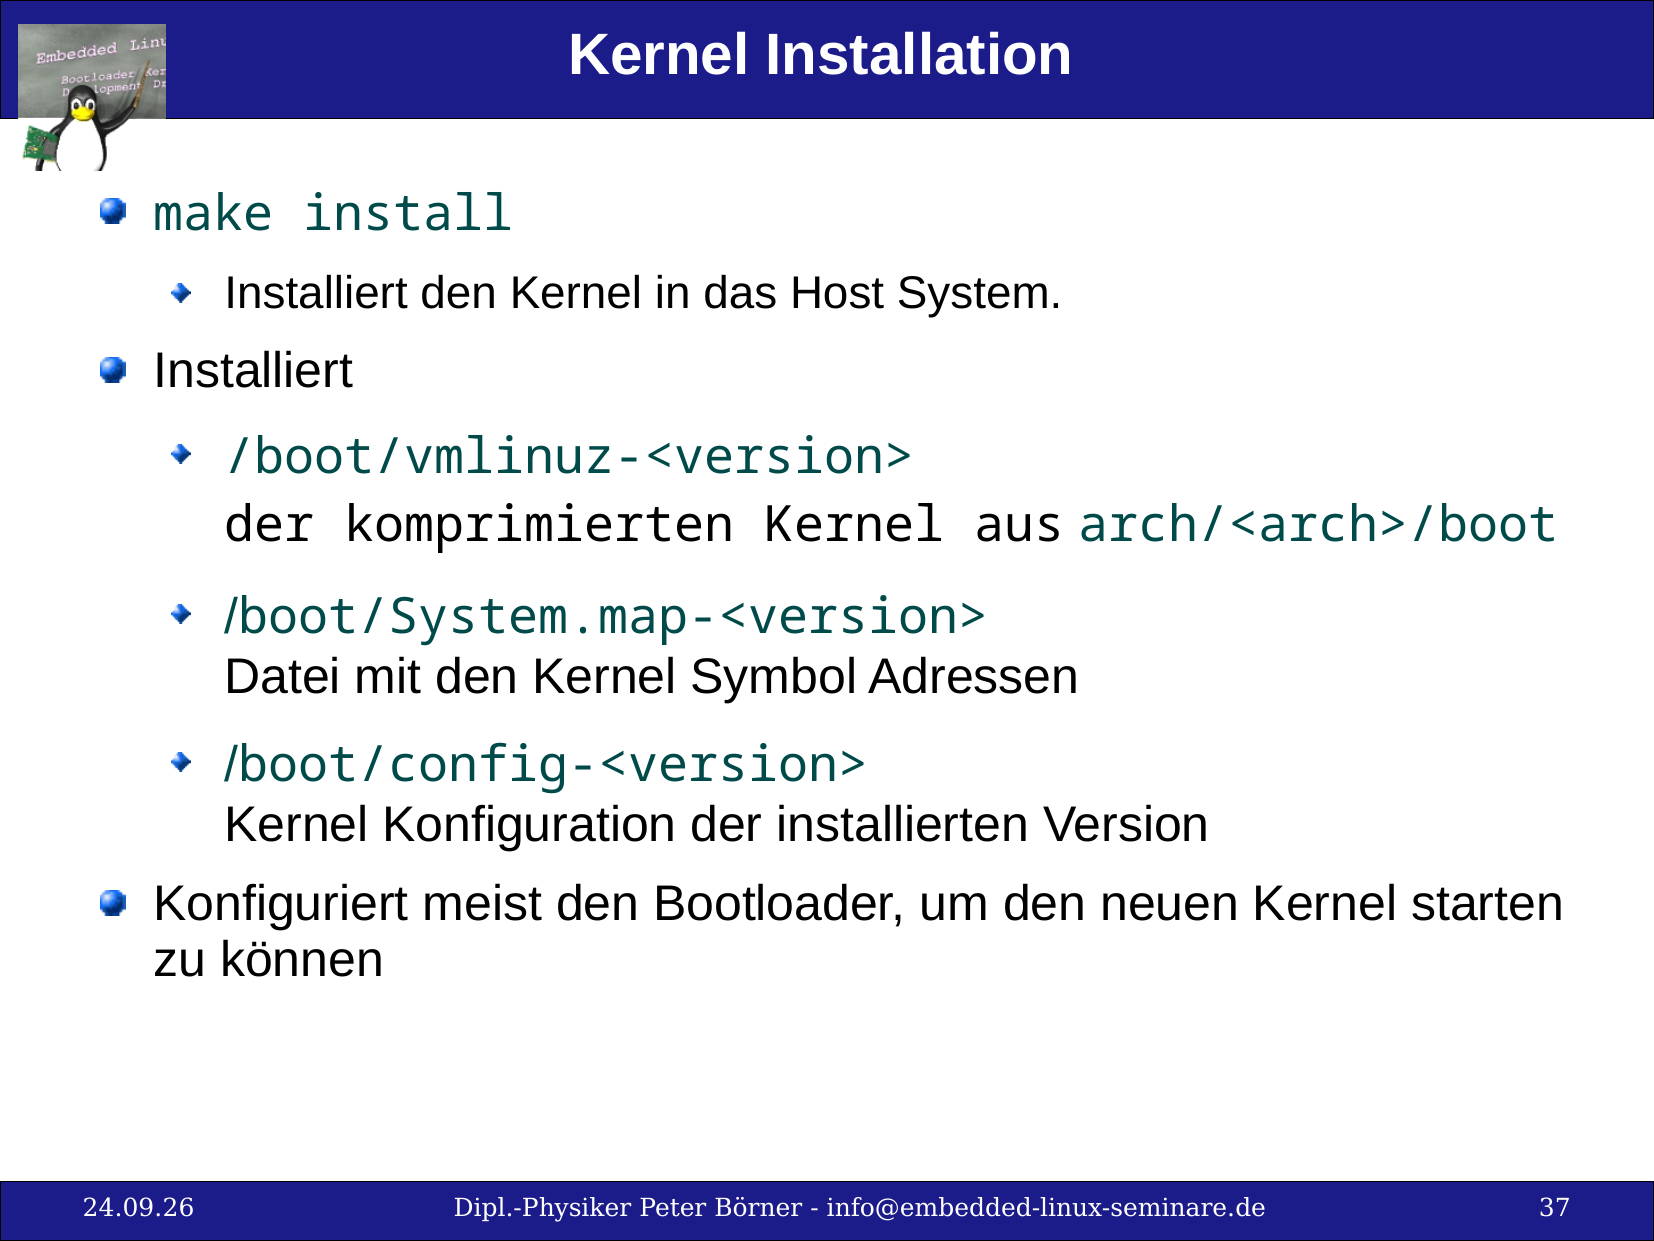

# Kernel Installation
make install
Installiert den Kernel in das Host System.
Installiert
/boot/vmlinuz-<version>
der komprimierten Kernel aus arch/<arch>/boot
/boot/System.map-<version>
Datei mit den Kernel Symbol Adressen
/boot/config-<version>
Kernel Konfiguration der installierten Version
Konfiguriert meist den Bootloader, um den neuen Kernel starten zu können
 Dipl.-Physiker Peter Börner - info@embedded-linux-seminare.de
37